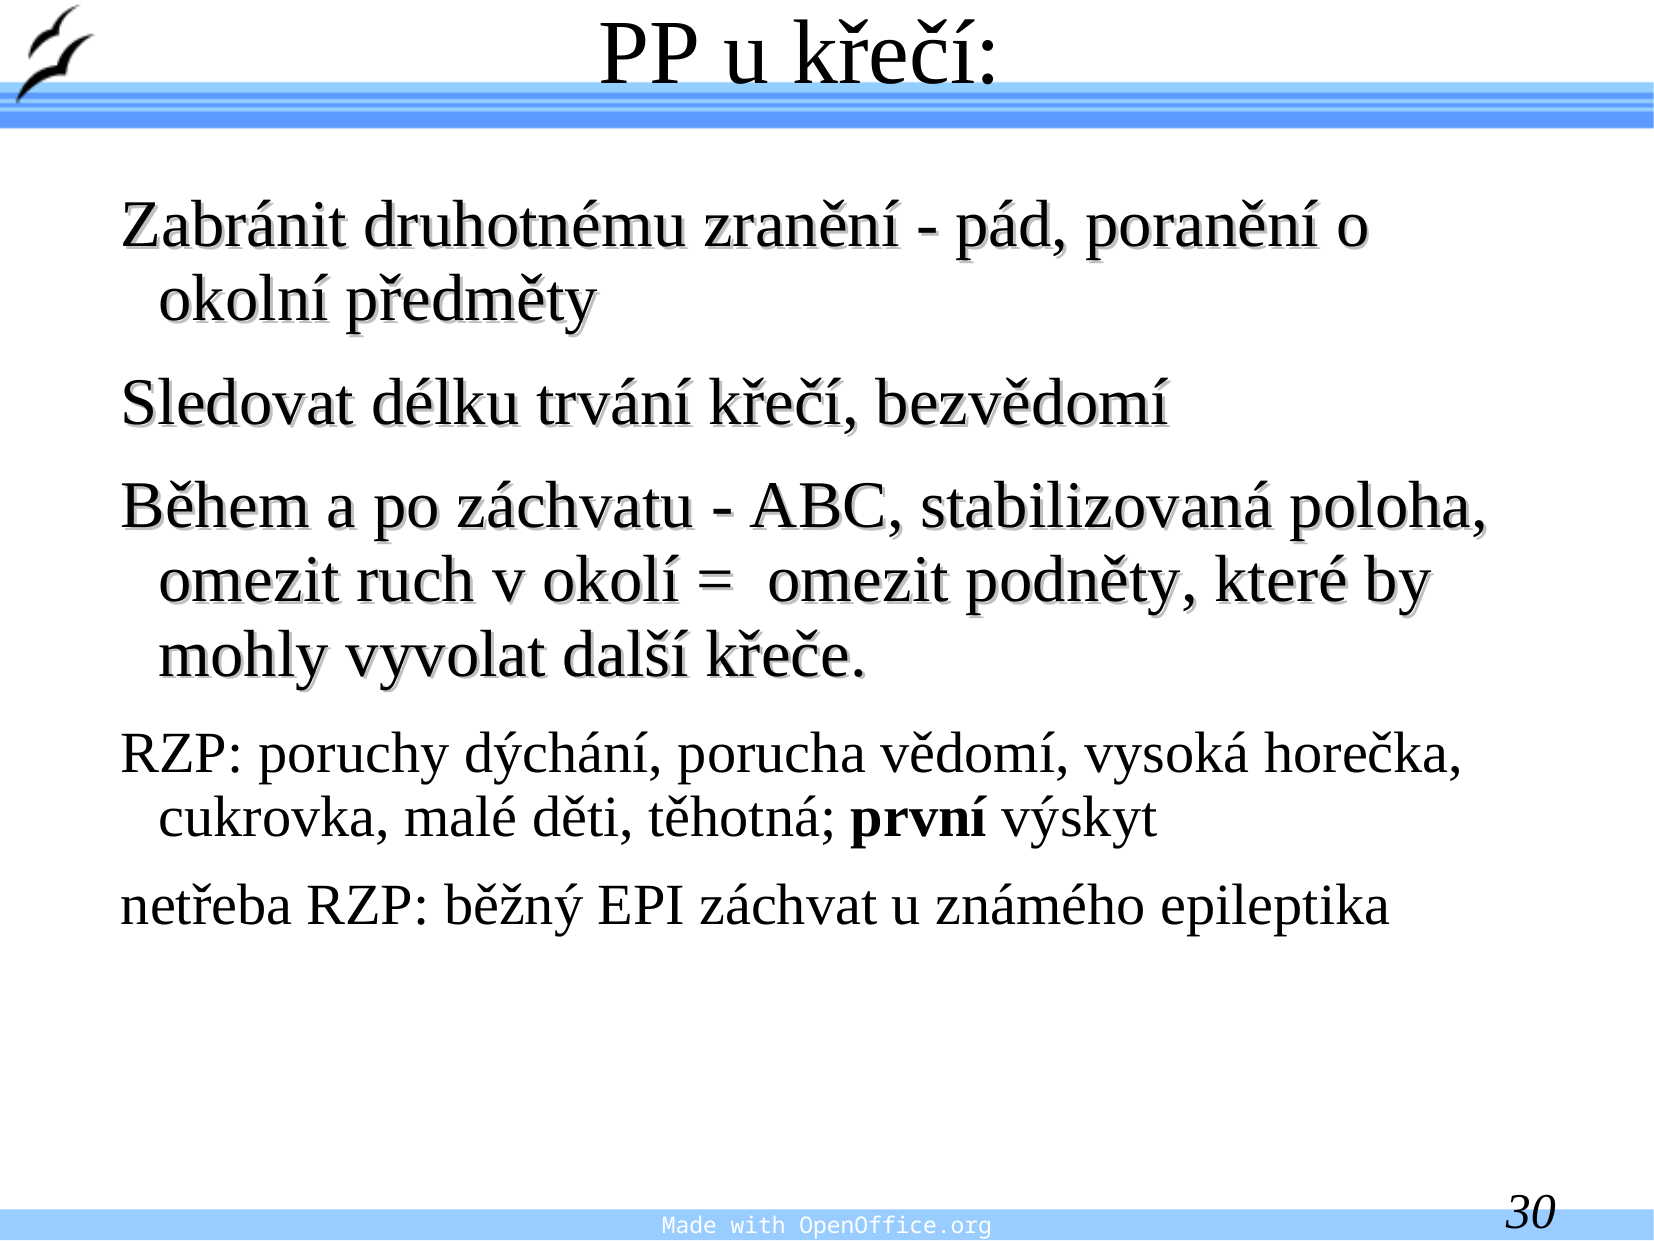

# PP u křečí:
Zabránit druhotnému zranění - pád, poranění o okolní předměty
Sledovat délku trvání křečí, bezvědomí
Během a po záchvatu - ABC, stabilizovaná poloha, omezit ruch v okolí = omezit podněty, které by mohly vyvolat další křeče.
RZP: poruchy dýchání, porucha vědomí, vysoká horečka, cukrovka, malé děti, těhotná; první výskyt
netřeba RZP: běžný EPI záchvat u známého epileptika